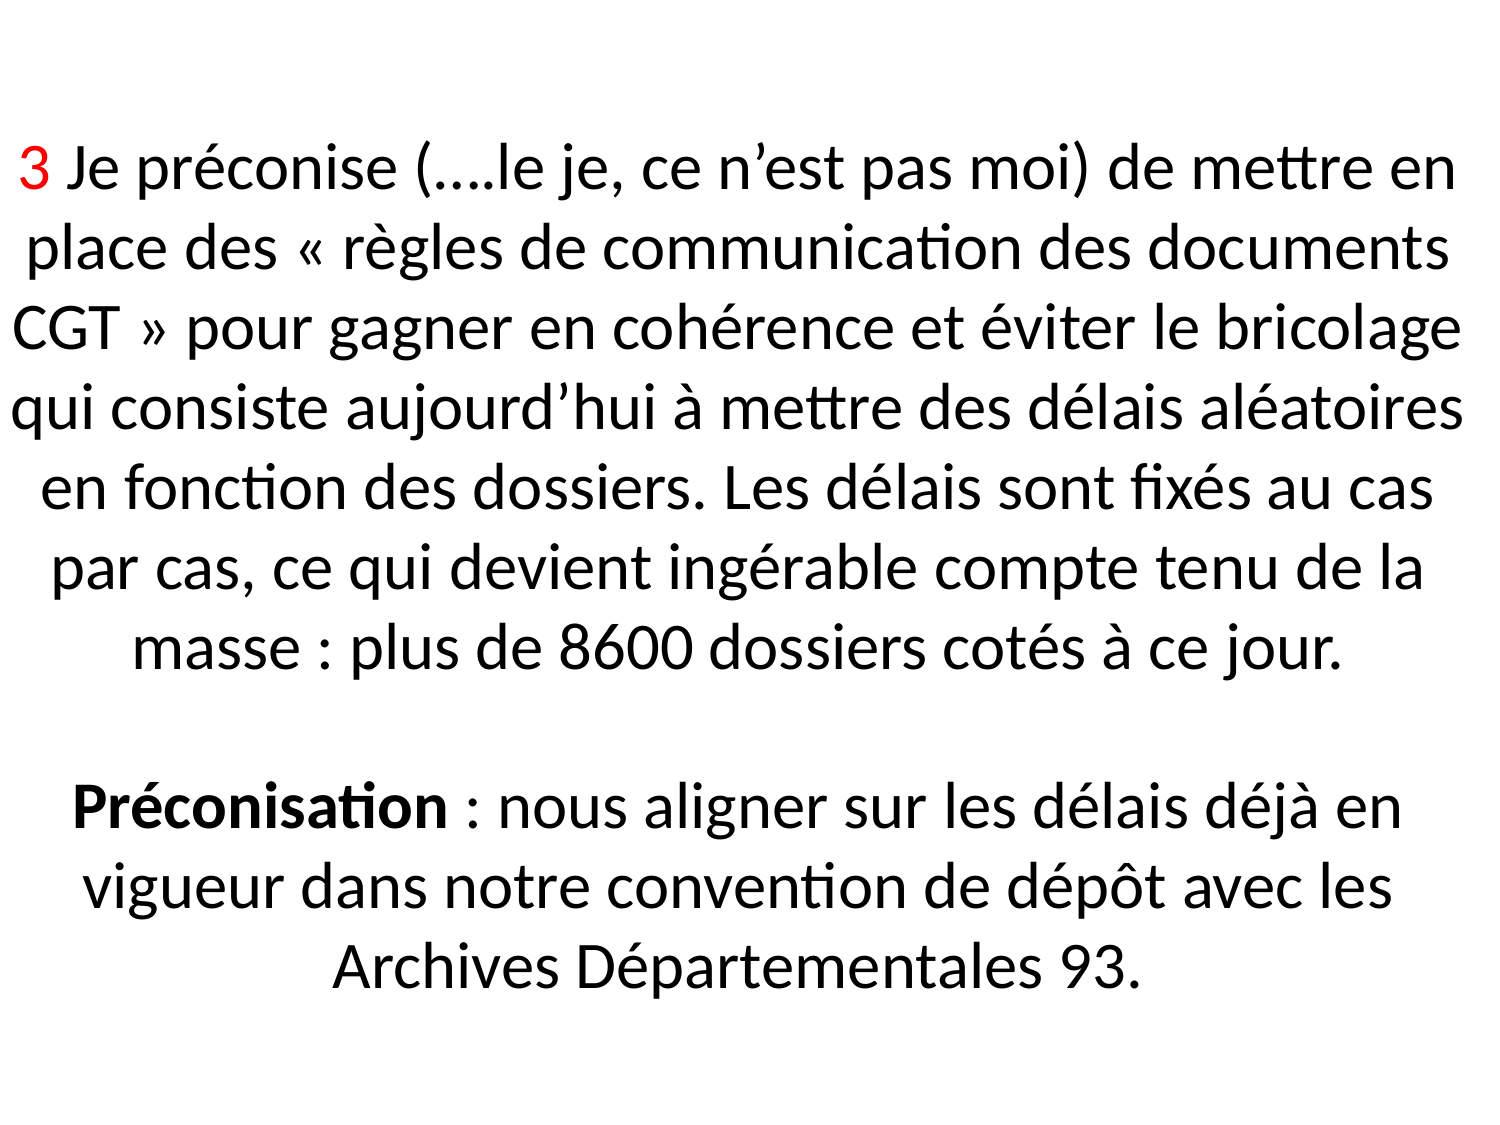

# 3 Je préconise (….le je, ce n’est pas moi) de mettre en place des « règles de communication des documents CGT » pour gagner en cohérence et éviter le bricolage qui consiste aujourd’hui à mettre des délais aléatoires en fonction des dossiers. Les délais sont fixés au cas par cas, ce qui devient ingérable compte tenu de la masse : plus de 8600 dossiers cotés à ce jour.
Préconisation : nous aligner sur les délais déjà en vigueur dans notre convention de dépôt avec les Archives Départementales 93.